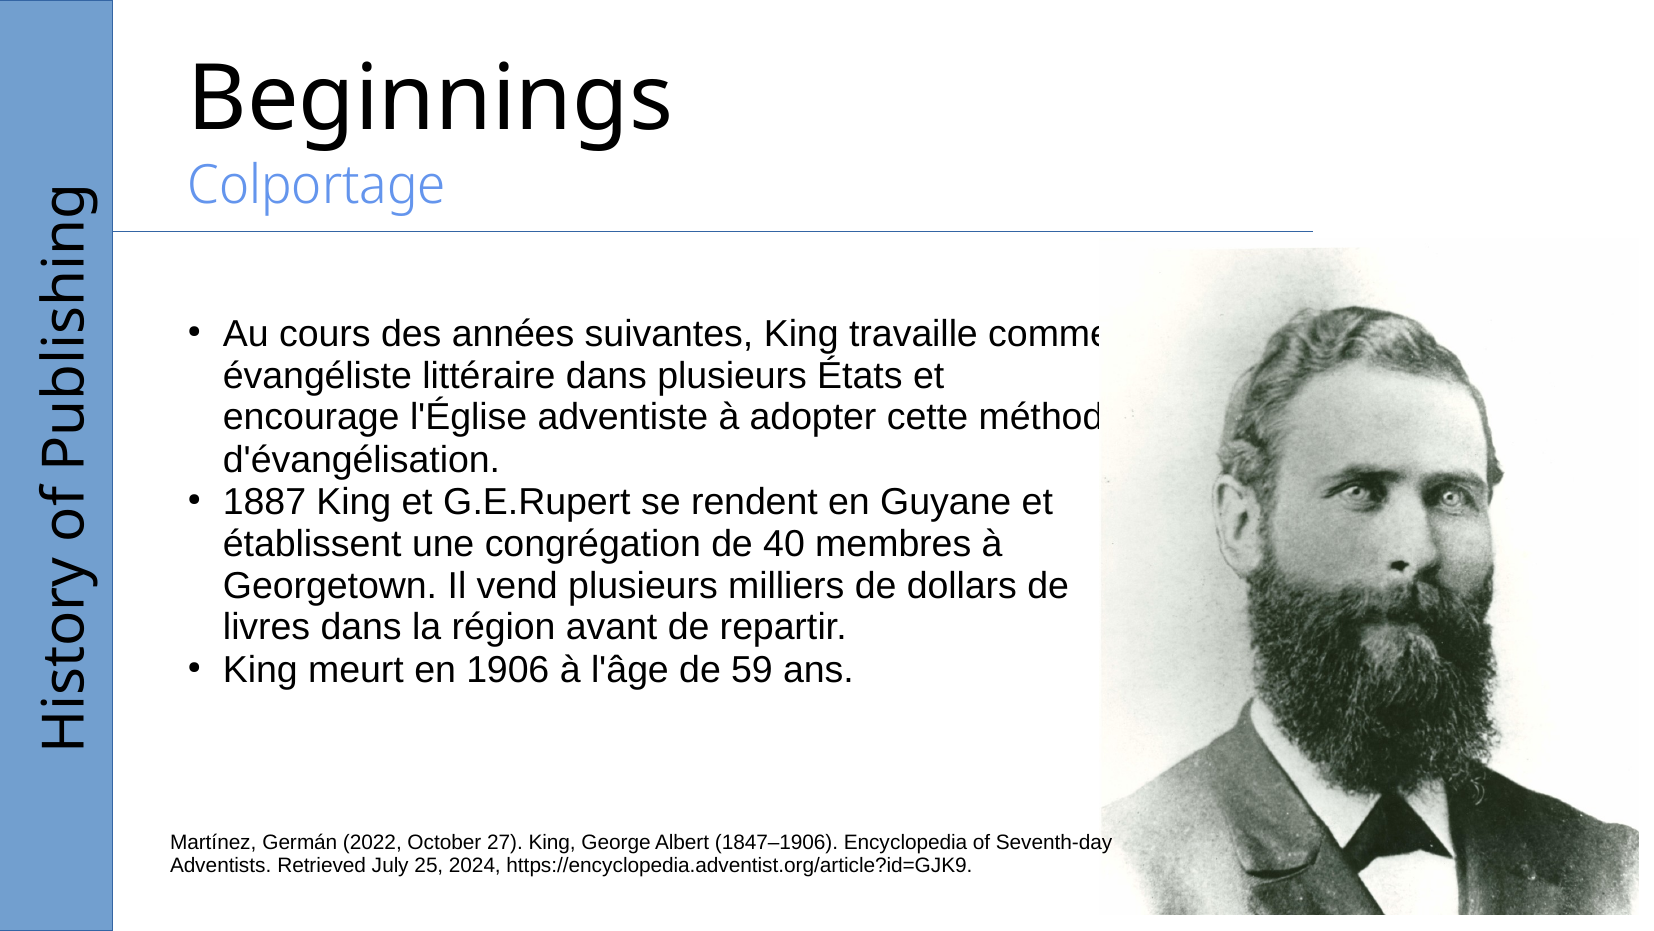

# Beginnings
Colportage
Au cours des années suivantes, King travaille comme évangéliste littéraire dans plusieurs États et encourage l'Église adventiste à adopter cette méthode d'évangélisation.
1887 King et G.E.Rupert se rendent en Guyane et établissent une congrégation de 40 membres à Georgetown. Il vend plusieurs milliers de dollars de livres dans la région avant de repartir.
King meurt en 1906 à l'âge de 59 ans.
History of Publishing
Martínez, Germán (2022, October 27). King, George Albert (1847–1906). Encyclopedia of Seventh-day Adventists. Retrieved July 25, 2024, https://encyclopedia.adventist.org/article?id=GJK9.